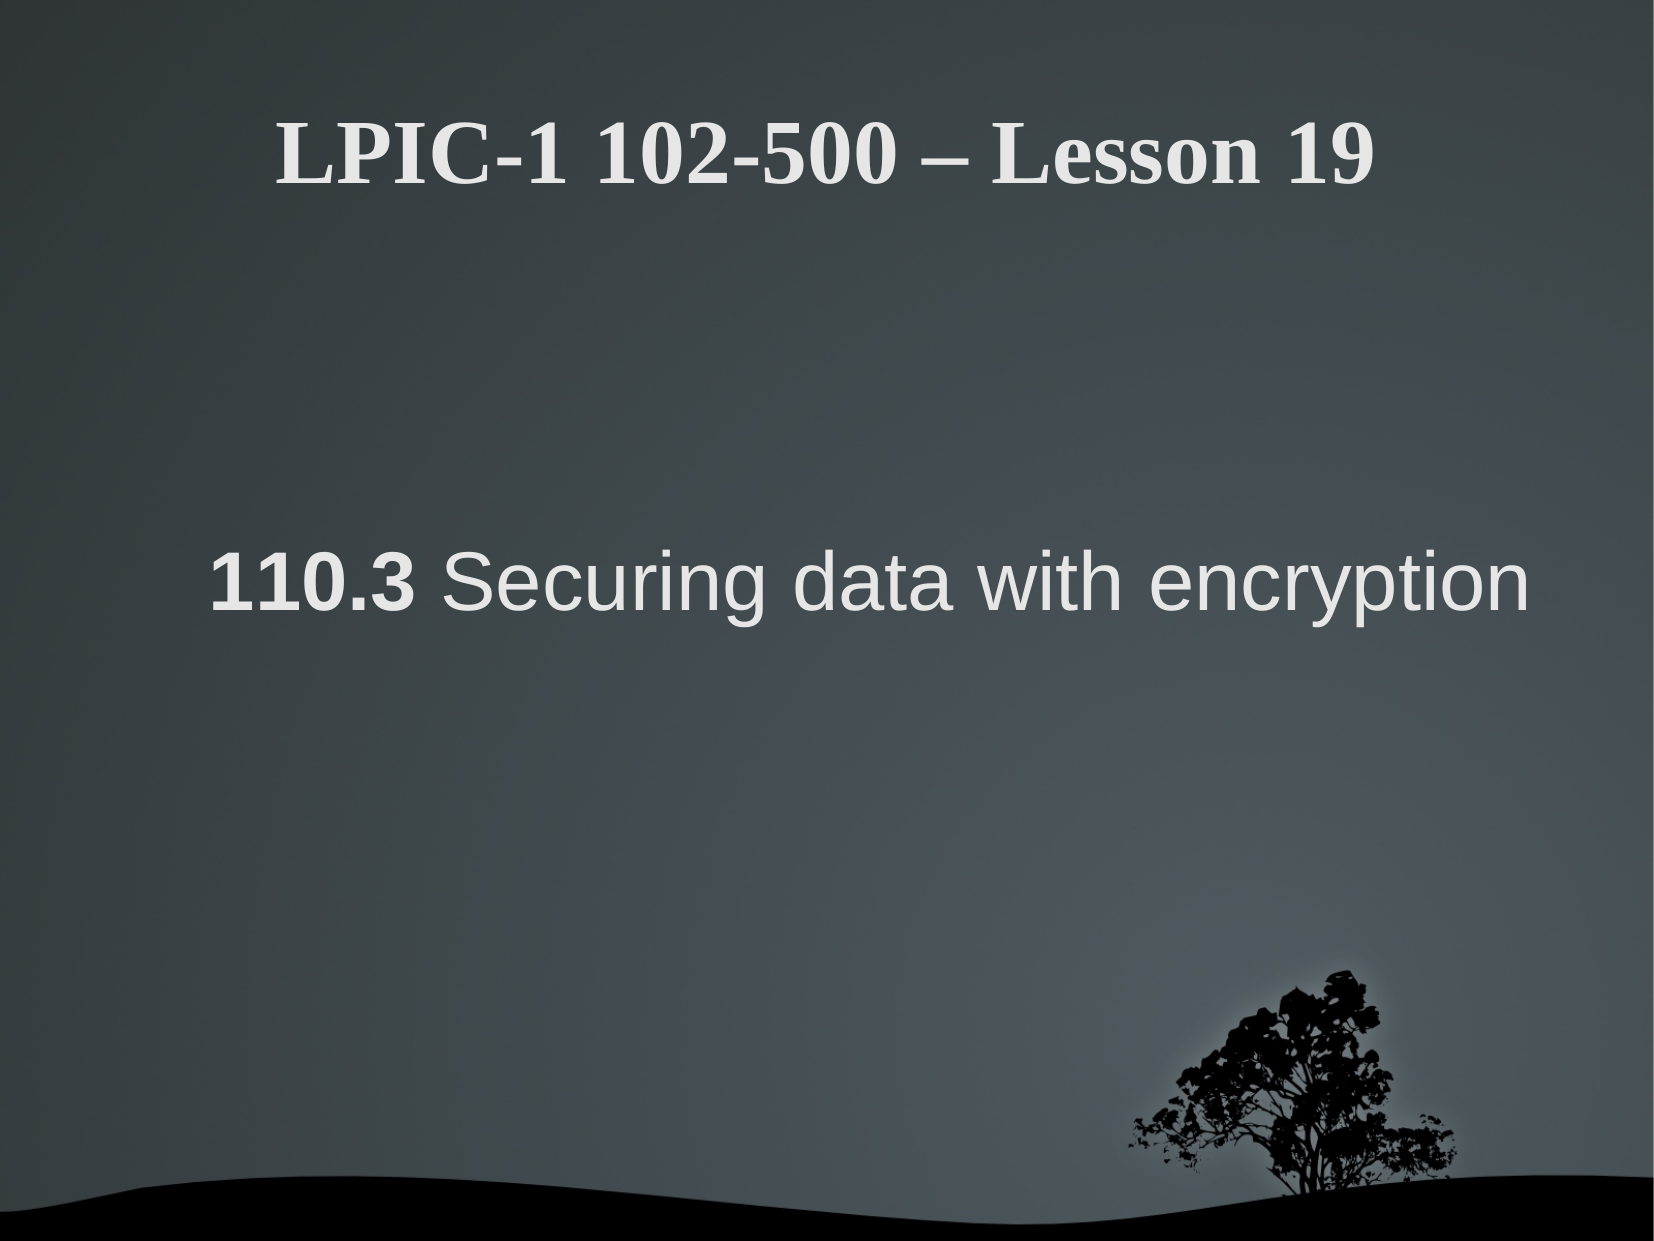

# LPIC-1 102-500 – Lesson 19
110.3 Securing data with encryption